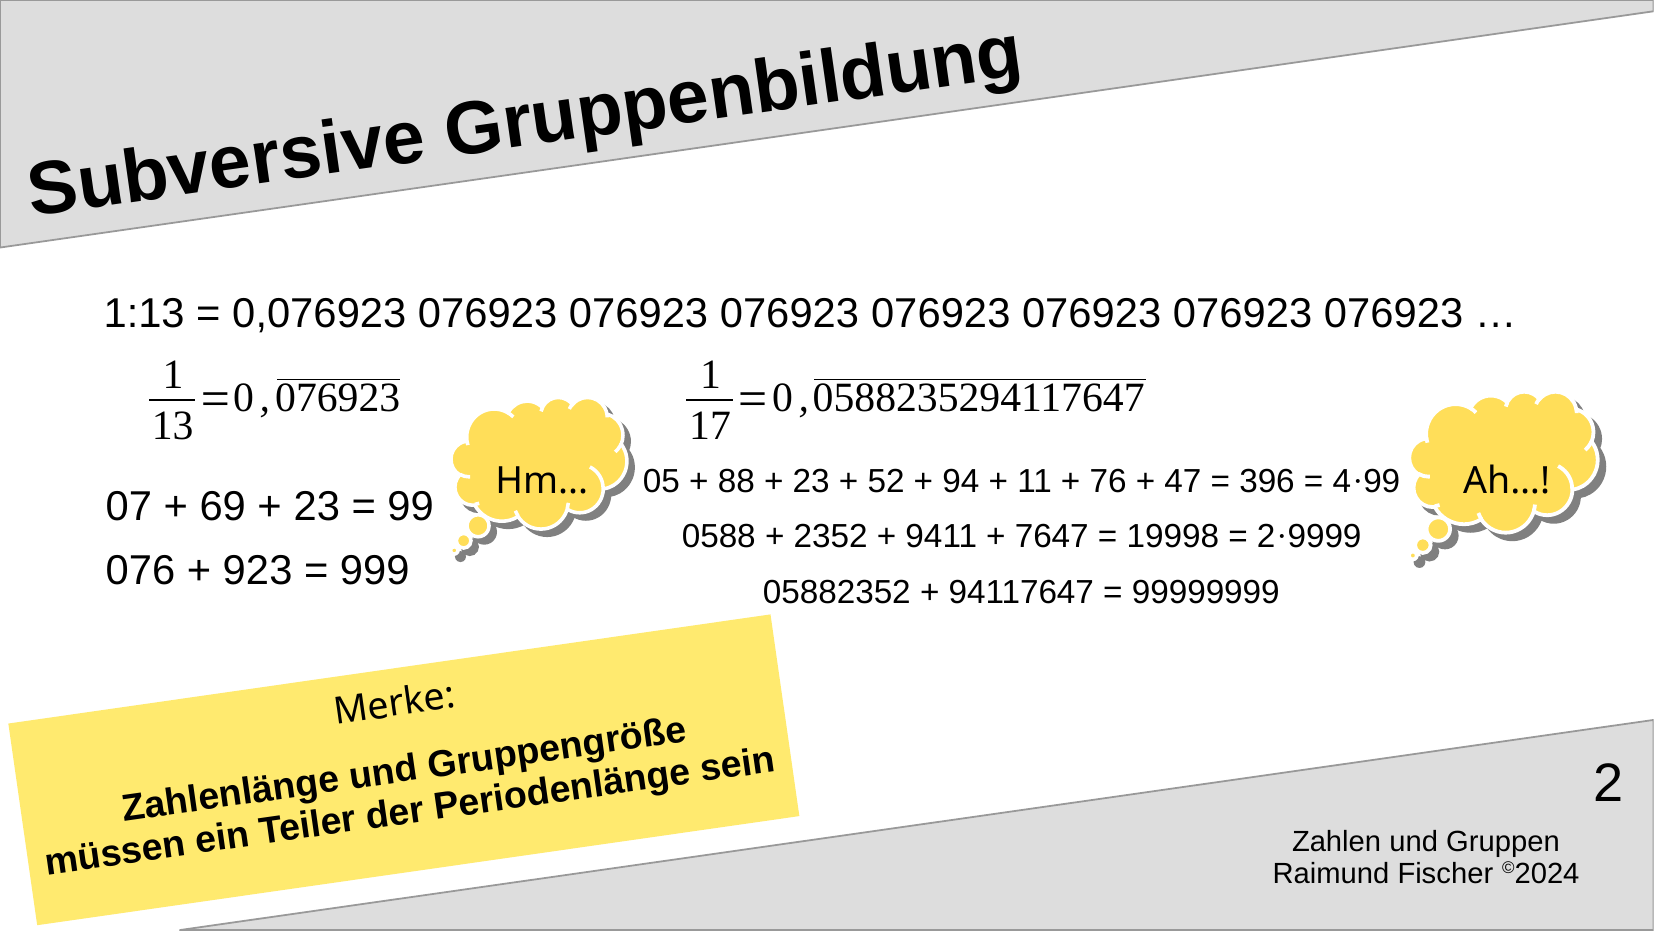

# Subversive Gruppenbildung
1:13 = 0,076923 076923 076923 076923 076923 076923 076923 076923 …
 07 + 69 + 23 = 99
 076 + 923 = 999
Ah…!
Hm...
05 + 88 + 23 + 52 + 94 + 11 + 76 + 47 = 396 = 4·99
0588 + 2352 + 9411 + 7647 = 19998 = 2·9999
05882352 + 94117647 = 99999999
Merke:
Zahlenlänge und Gruppengröße
müssen ein Teiler der Periodenlänge sein
2